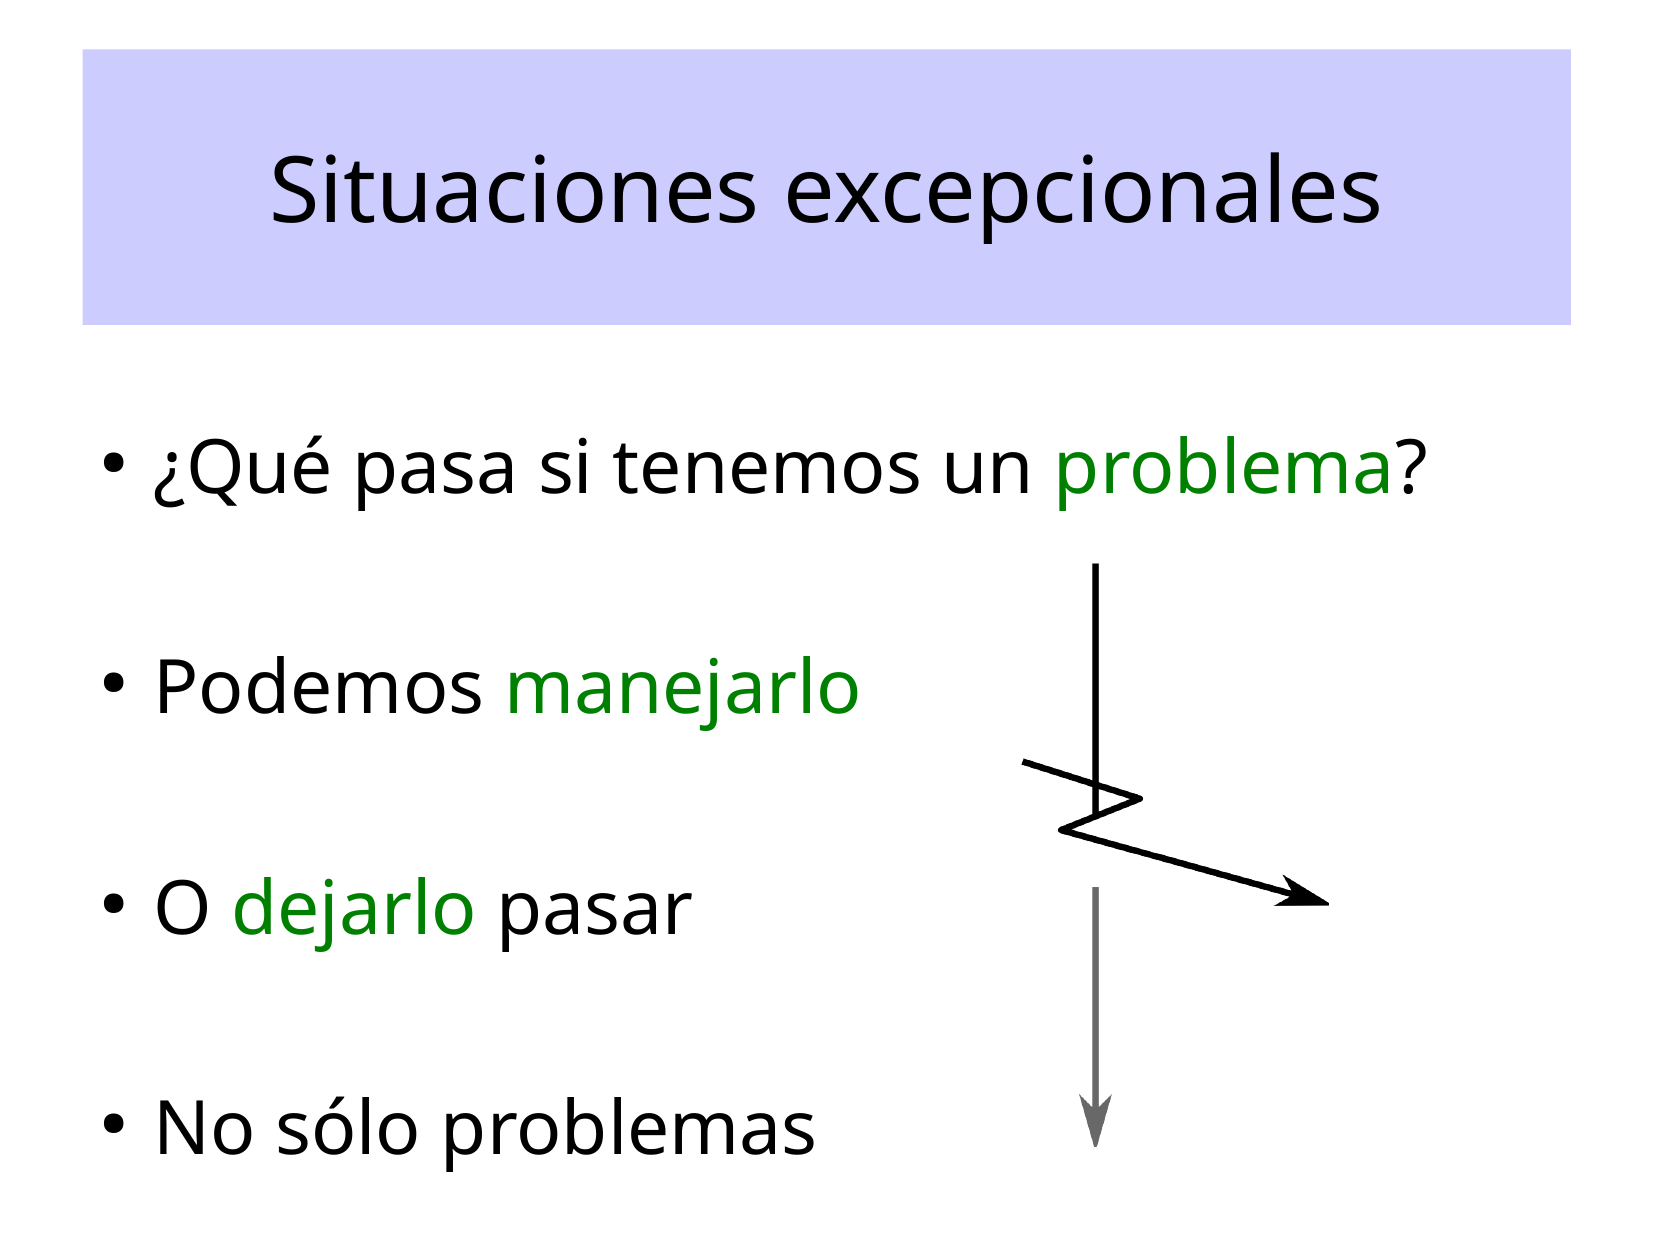

# Situaciones excepcionales
¿Qué pasa si tenemos un problema?
Podemos manejarlo
O dejarlo pasar
No sólo problemas